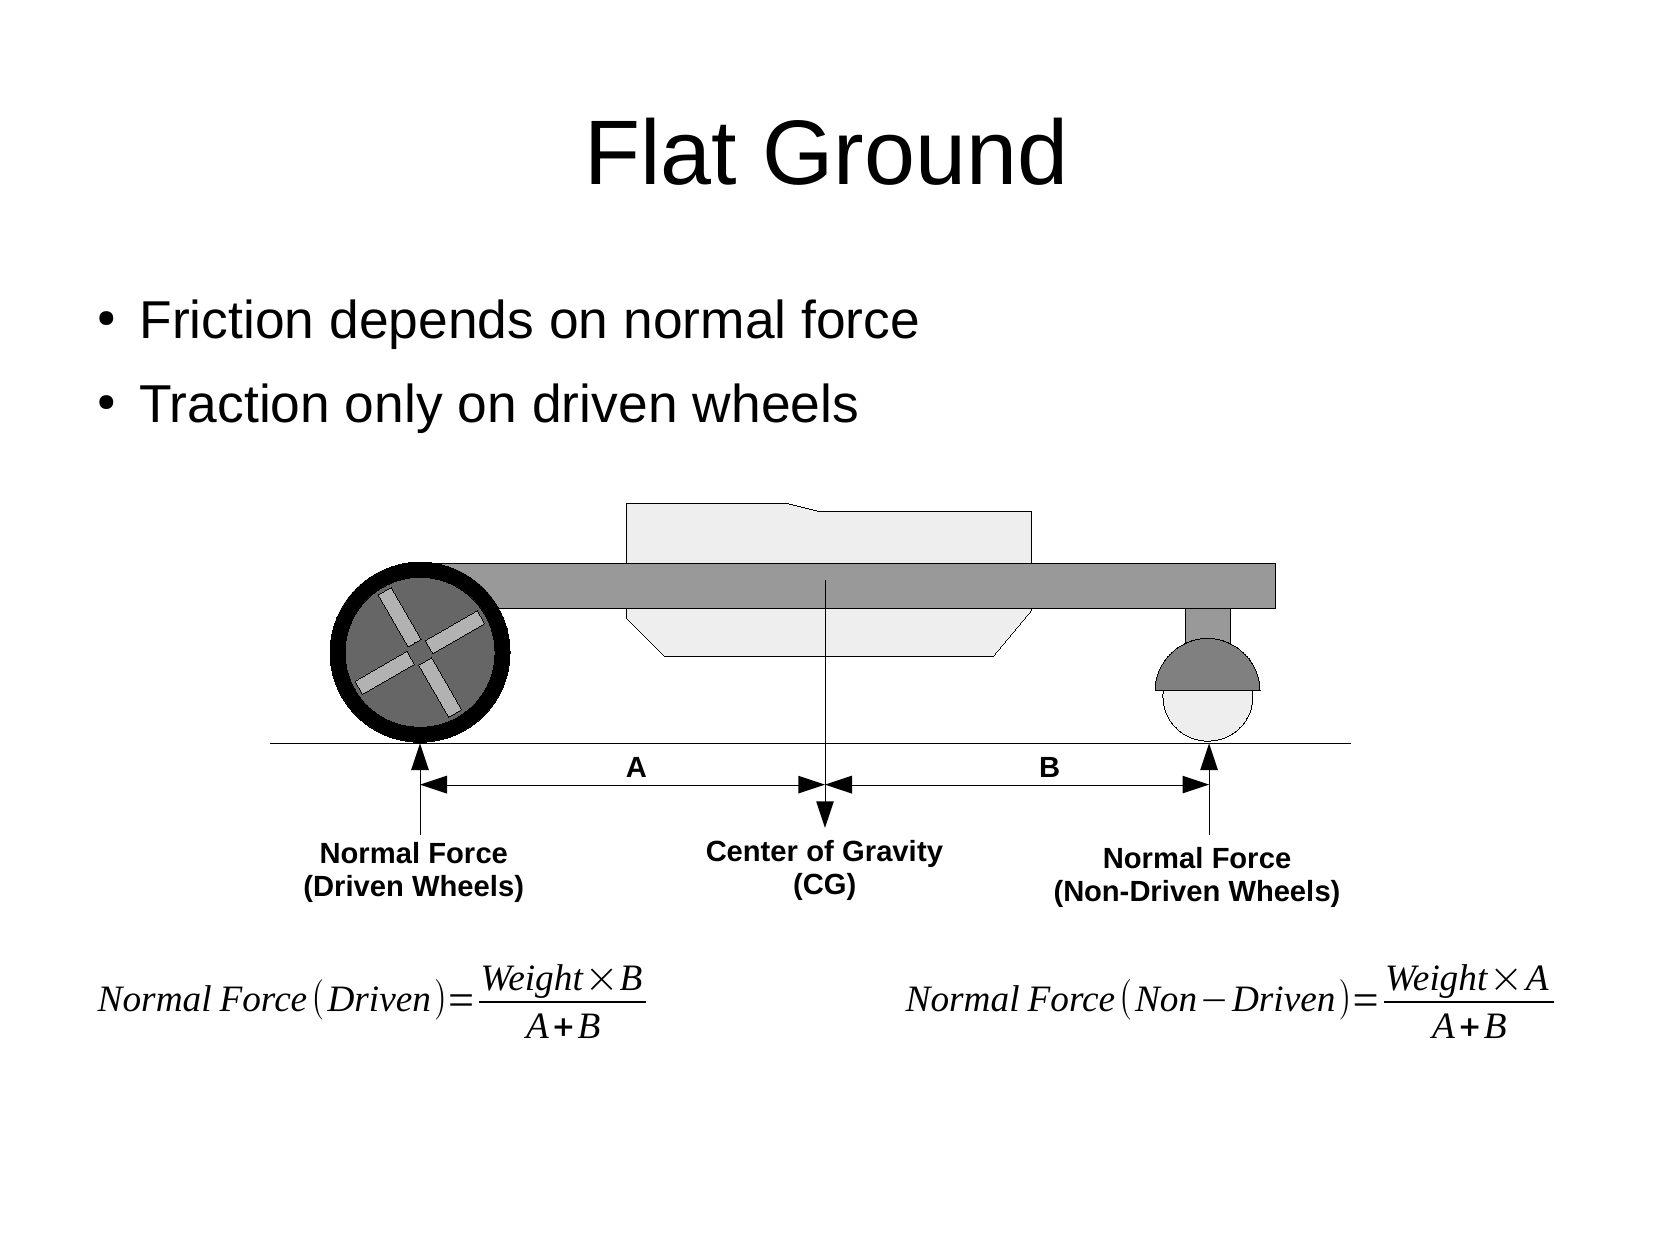

# Flat Ground
Friction depends on normal force
Traction only on driven wheels
A
B
Center of Gravity
(CG)
Normal Force
(Driven Wheels)
Normal Force
(Non-Driven Wheels)